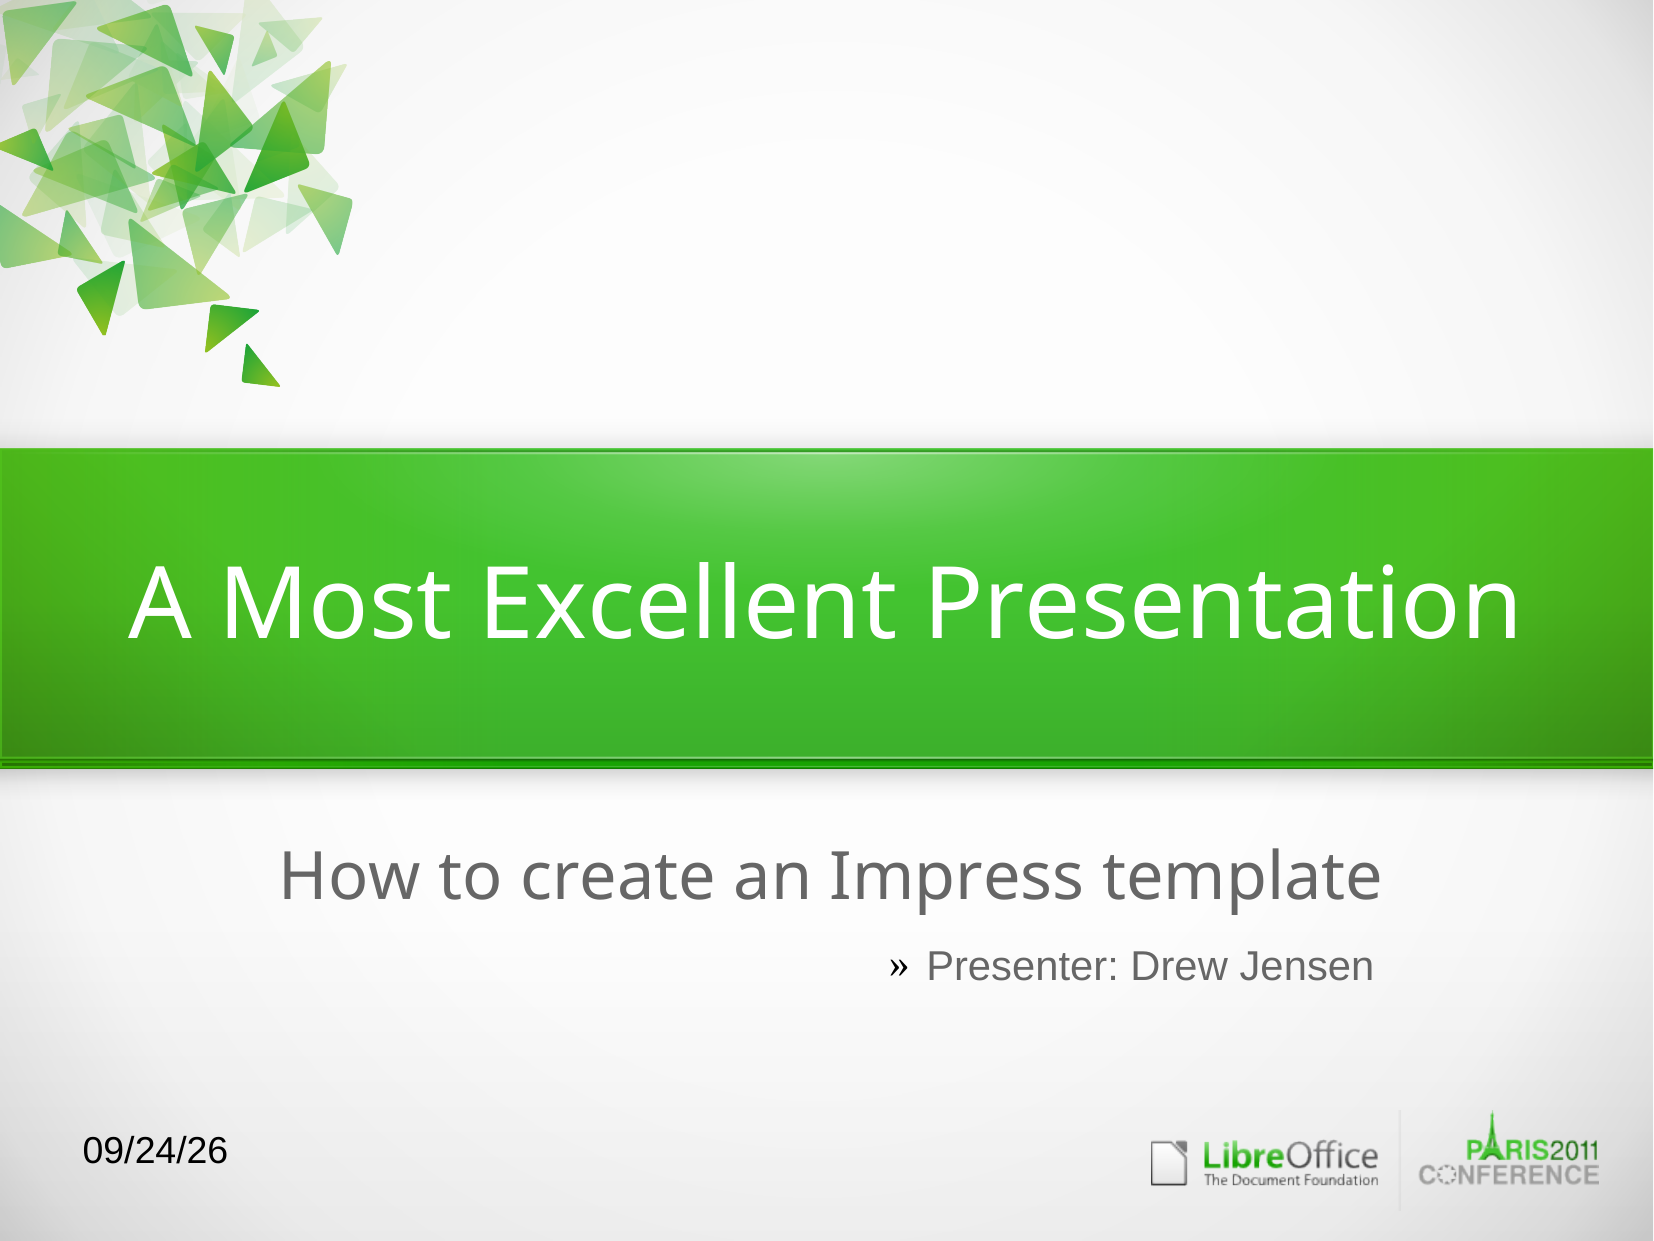

# A Most Excellent Presentation
How to create an Impress template
Presenter: Drew Jensen